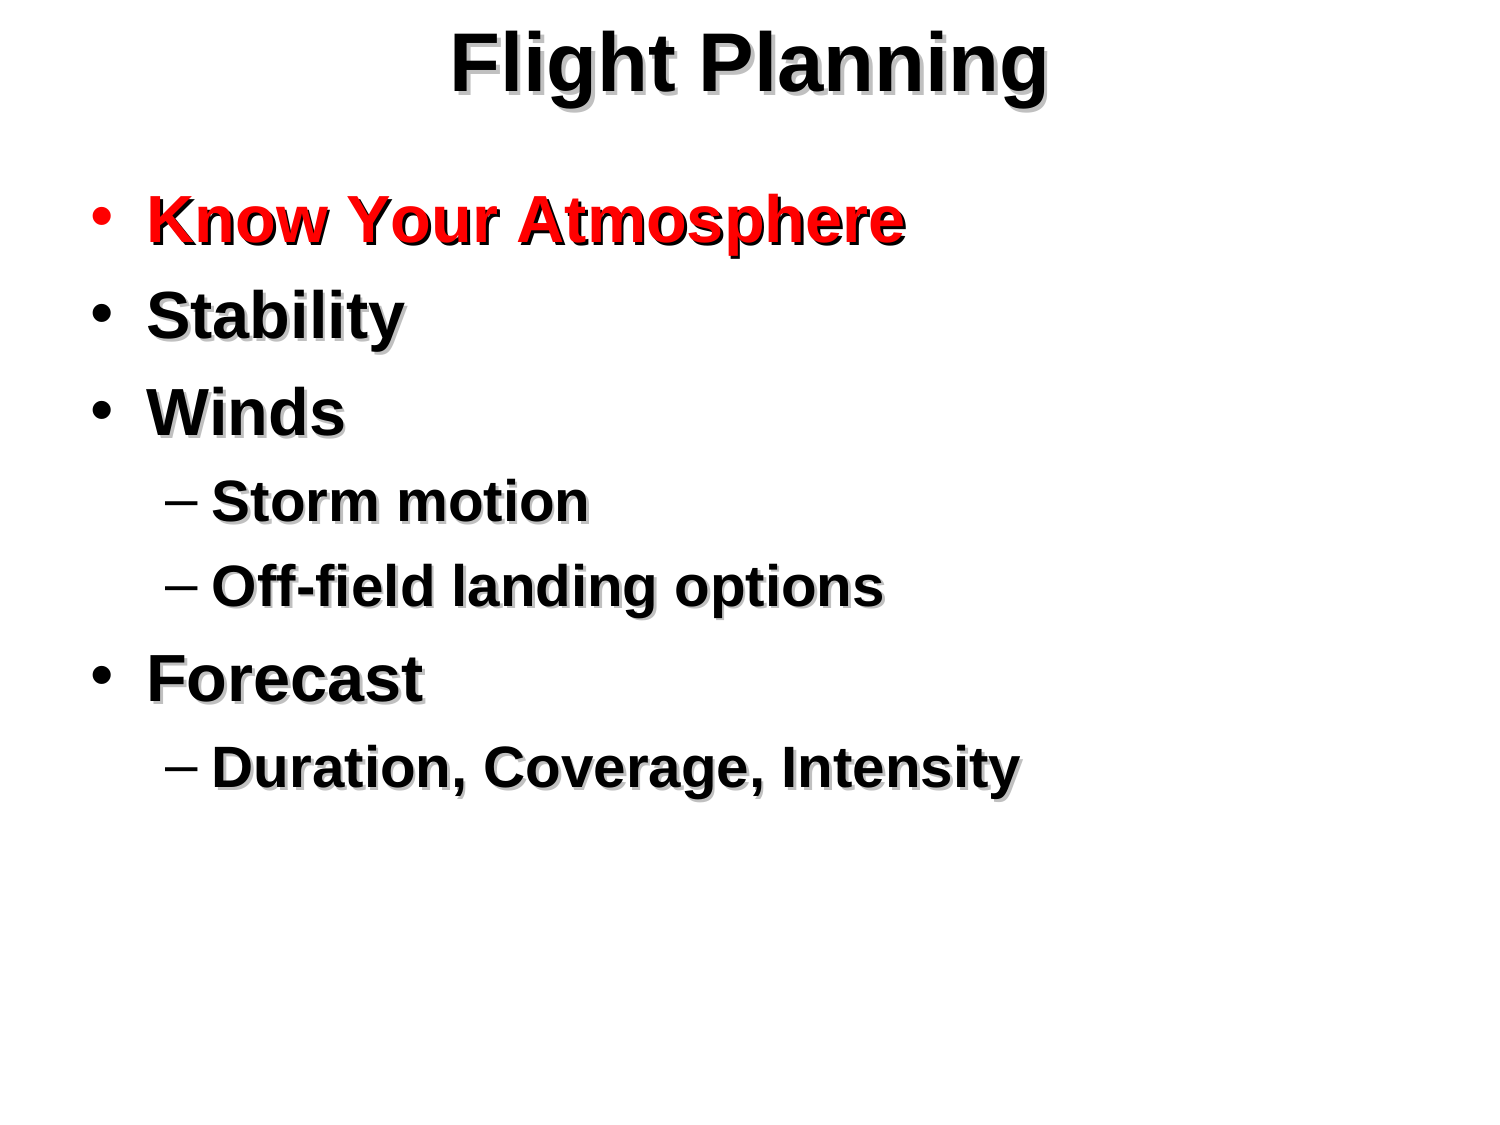

Flight Planning
# Know Your Atmosphere
Stability
Winds
Storm motion
Off-field landing options
Forecast
Duration, Coverage, Intensity